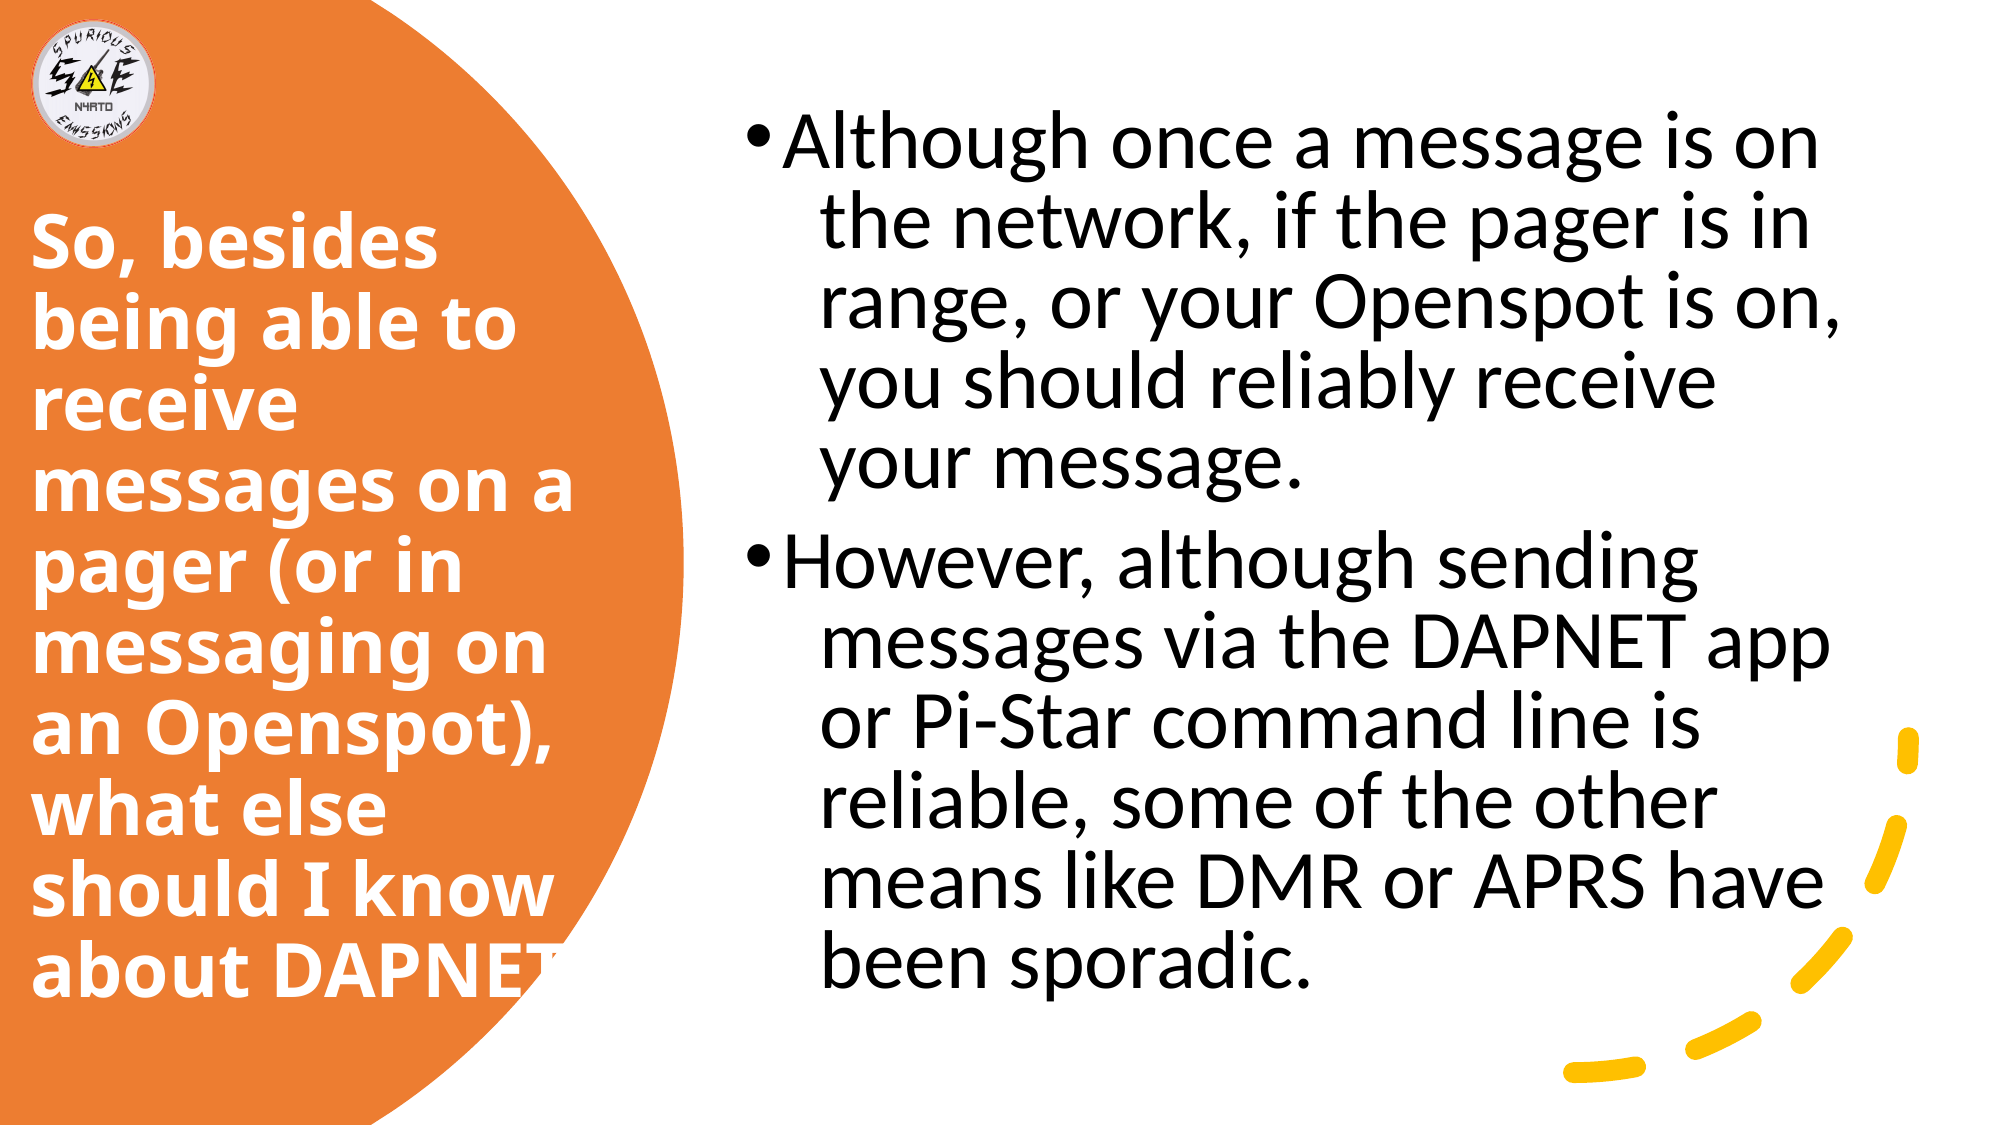

Although once a message is on the network, if the pager is in range, or your Openspot is on, you should reliably receive your message.
However, although sending messages via the DAPNET app or Pi-Star command line is reliable, some of the other means like DMR or APRS have been sporadic.
# So, besides being able to receive messages on a pager (or in messaging on an Openspot), what else should I know about DAPNET?